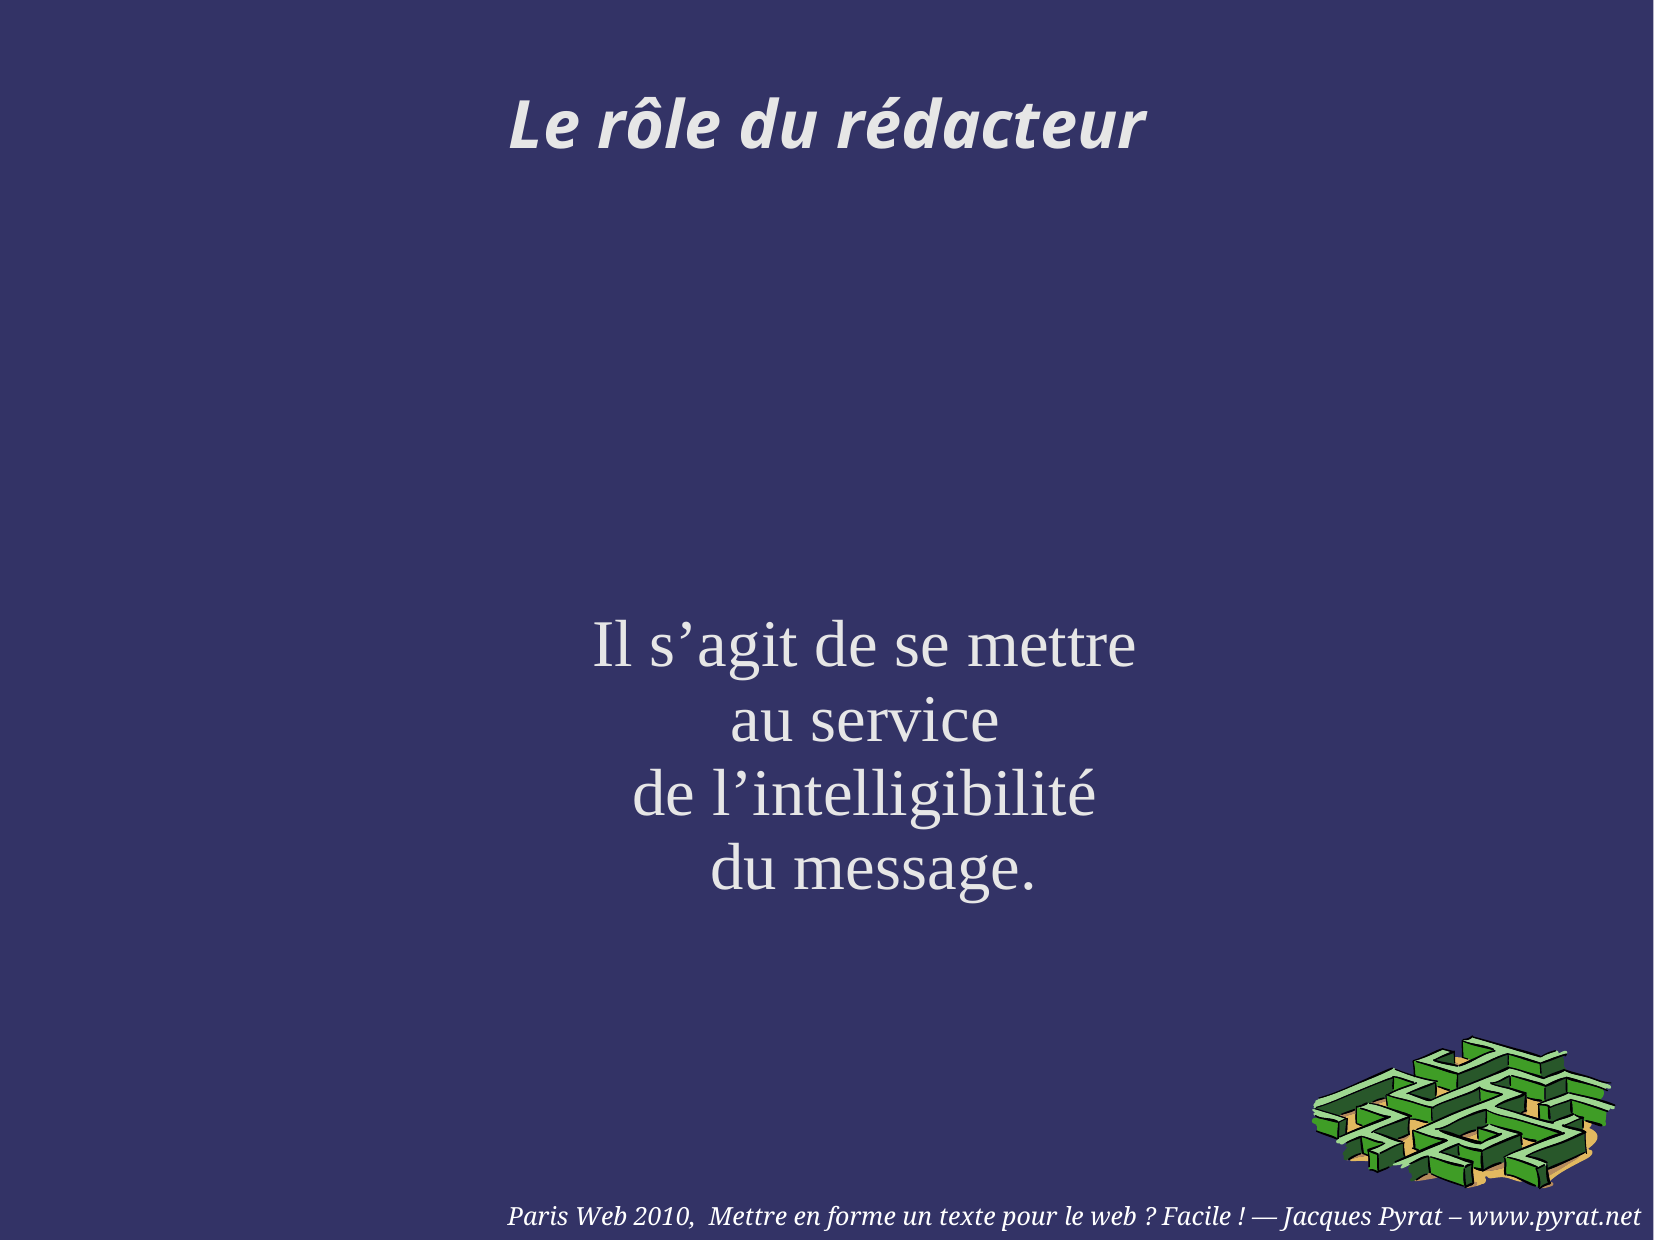

# Le rôle du rédacteur
Il s’agit de se mettre
au service
de l’intelligibilité
du message.